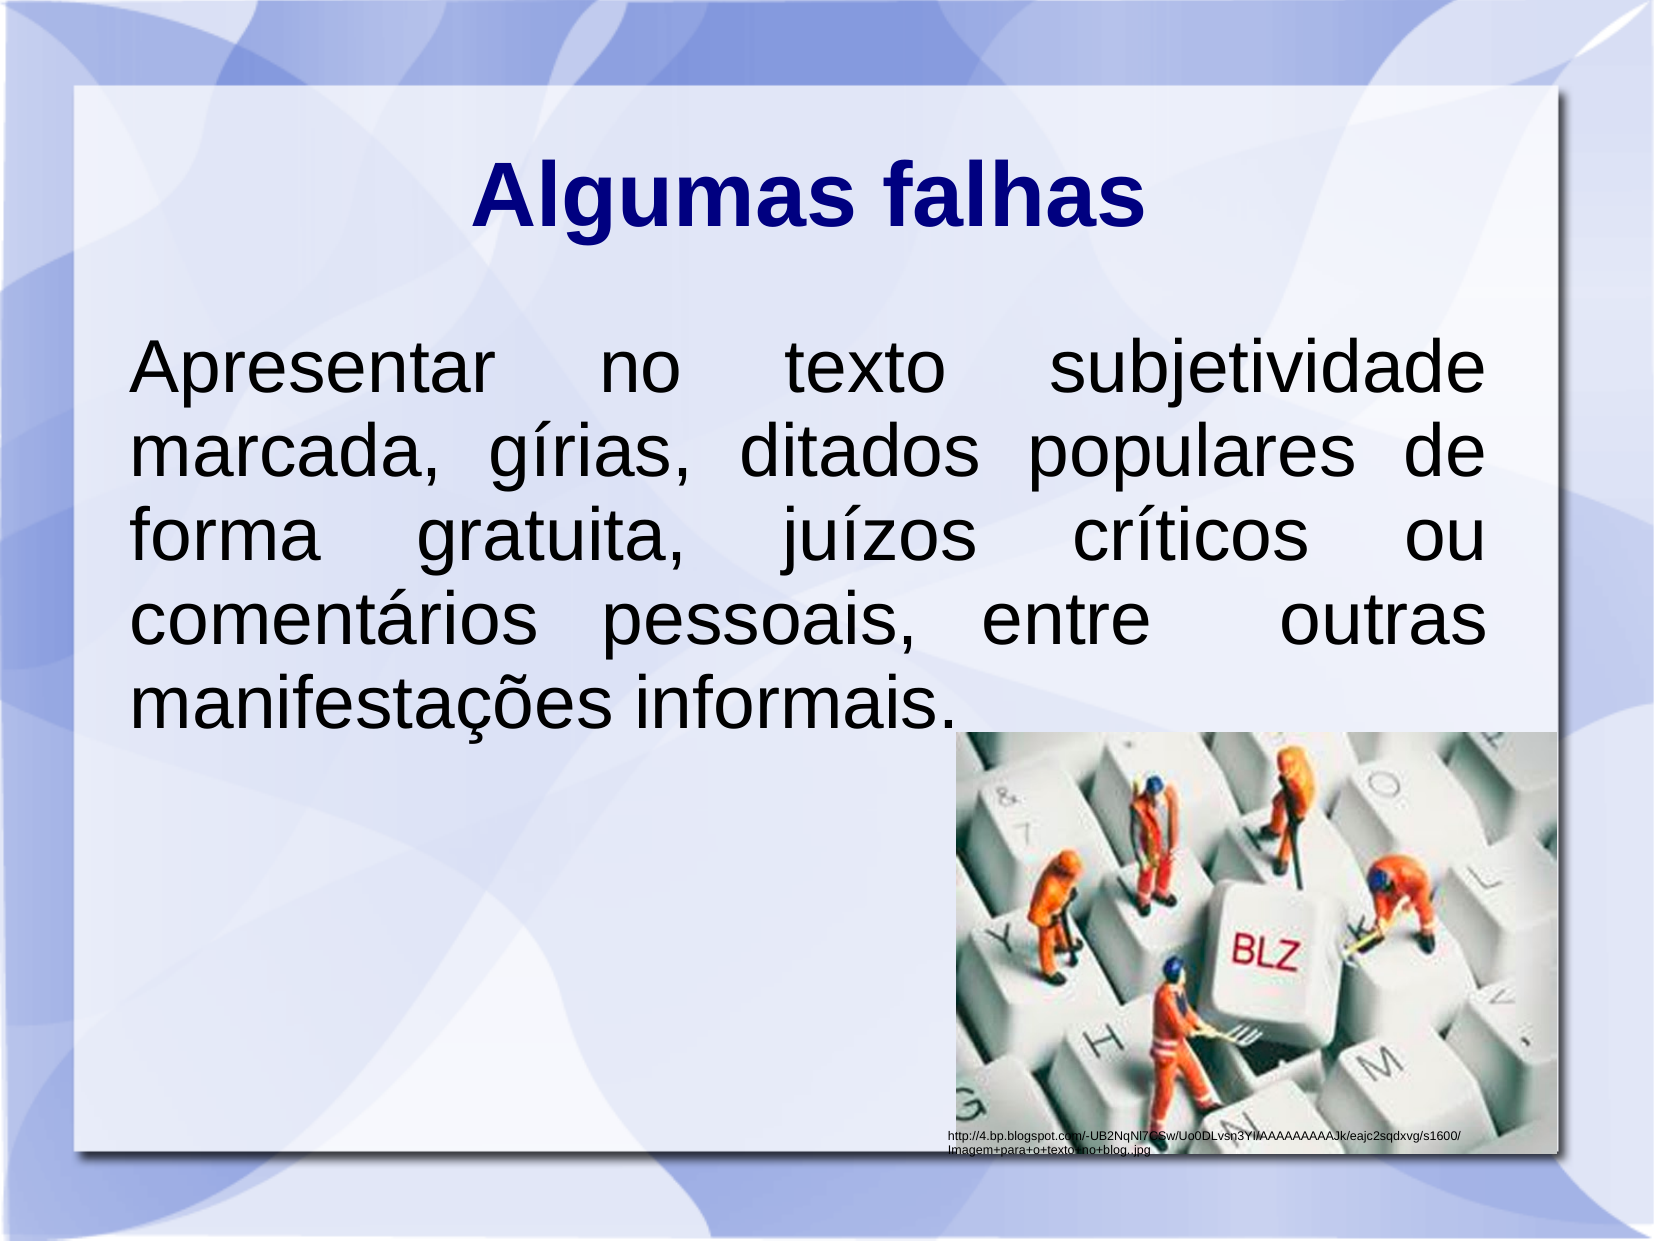

# Algumas falhas
Apresentar no texto subjetividade marcada, gírias, ditados populares de forma gratuita, juízos críticos ou comentários pessoais, entre outras manifestações informais.
http://4.bp.blogspot.com/-UB2NqNl7CSw/Uo0DLvsn3YI/AAAAAAAAAJk/eajc2sqdxvg/s1600/Imagem+para+o+texto+no+blog..jpg